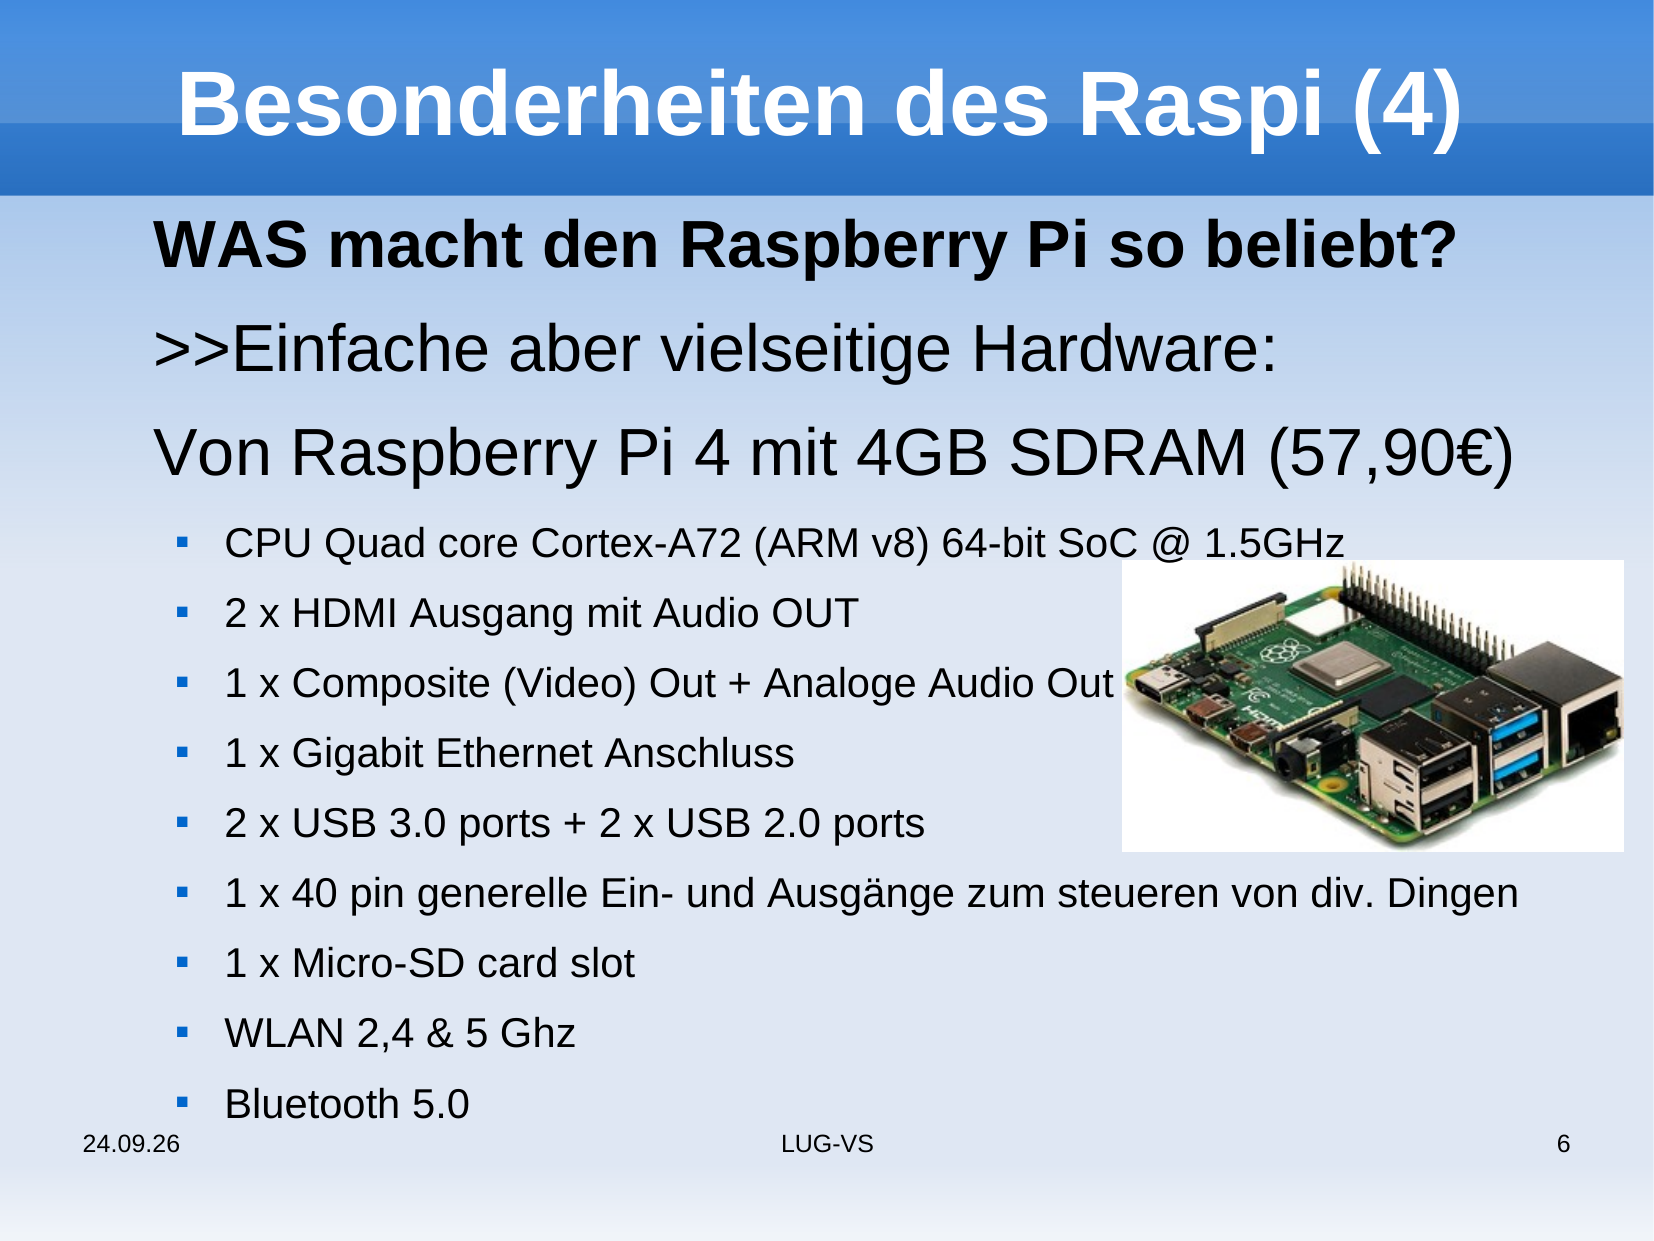

# Besonderheiten des Raspi (4)
WAS macht den Raspberry Pi so beliebt?
>>Einfache aber vielseitige Hardware:
Von Raspberry Pi 4 mit 4GB SDRAM (57,90€)
CPU Quad core Cortex-A72 (ARM v8) 64-bit SoC @ 1.5GHz
2 x HDMI Ausgang mit Audio OUT
1 x Composite (Video) Out + Analoge Audio Out
1 x Gigabit Ethernet Anschluss
2 x USB 3.0 ports + 2 x USB 2.0 ports
1 x 40 pin generelle Ein- und Ausgänge zum steueren von div. Dingen
1 x Micro-SD card slot
WLAN 2,4 & 5 Ghz
Bluetooth 5.0
LUG-VS
6